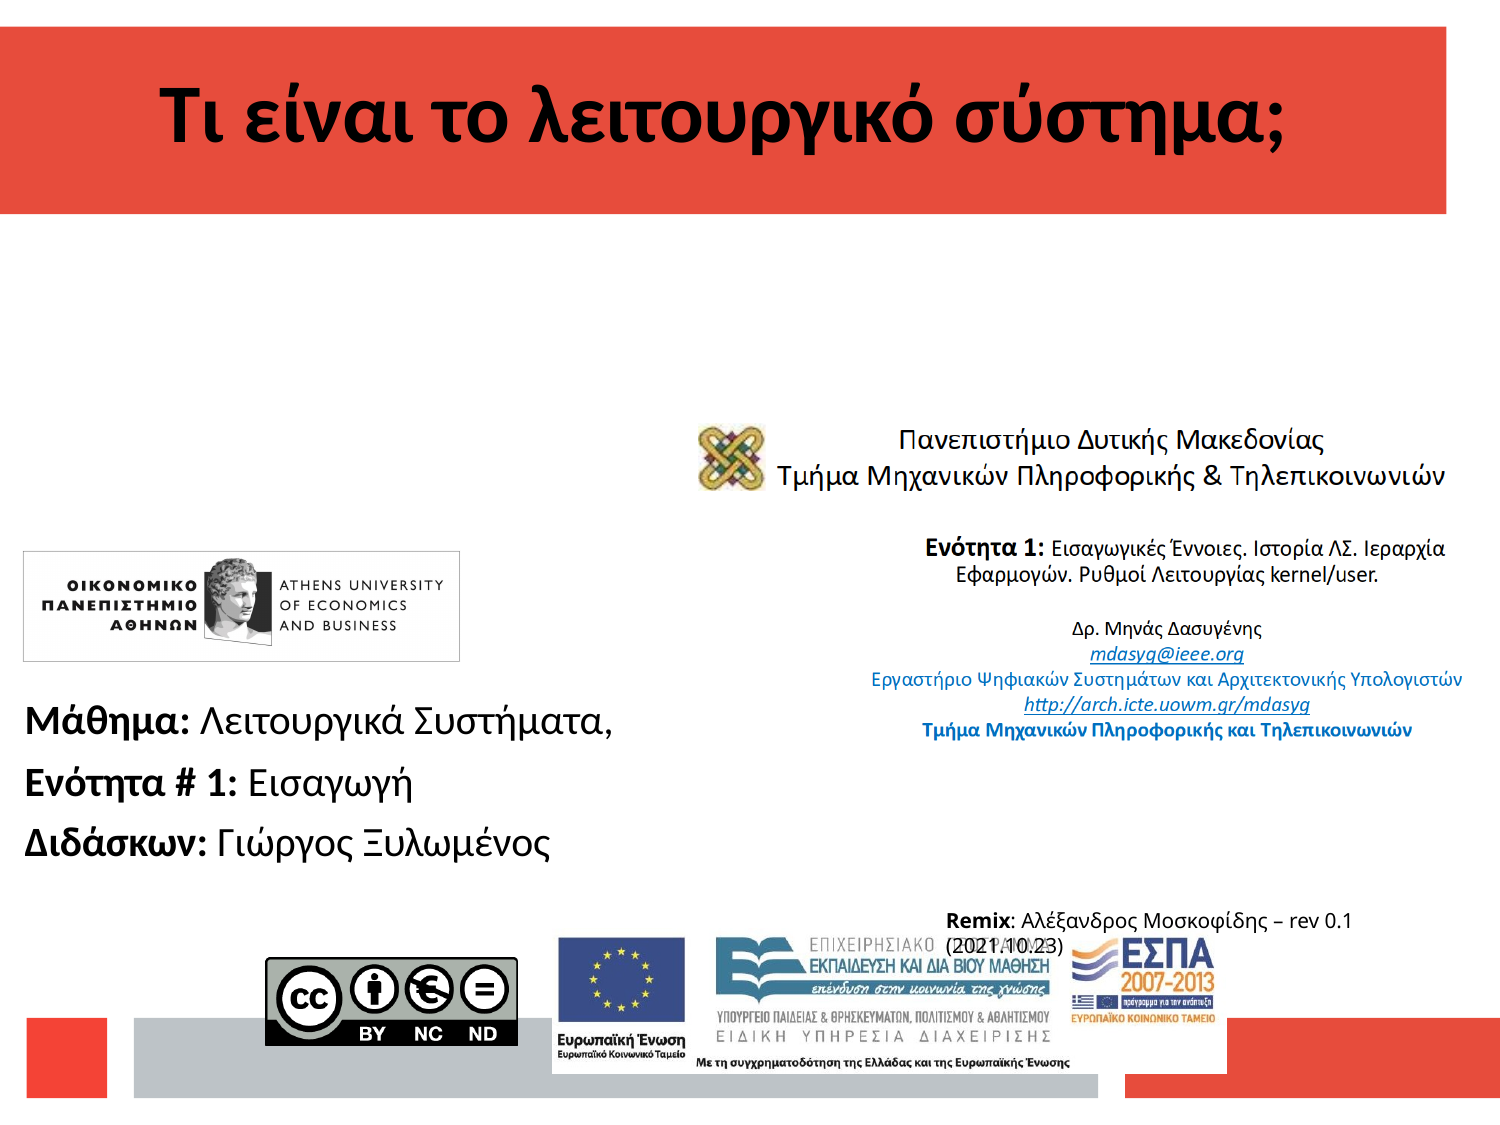

# Τι είναι το λειτουργικό σύστημα;
Μάθημα: Λειτουργικά Συστήματα,
Ενότητα # 1: Εισαγωγή
Διδάσκων: Γιώργος Ξυλωμένος
Remix: Αλέξανδρος Μοσκοφίδης – rev 0.1 (2021.10.23)